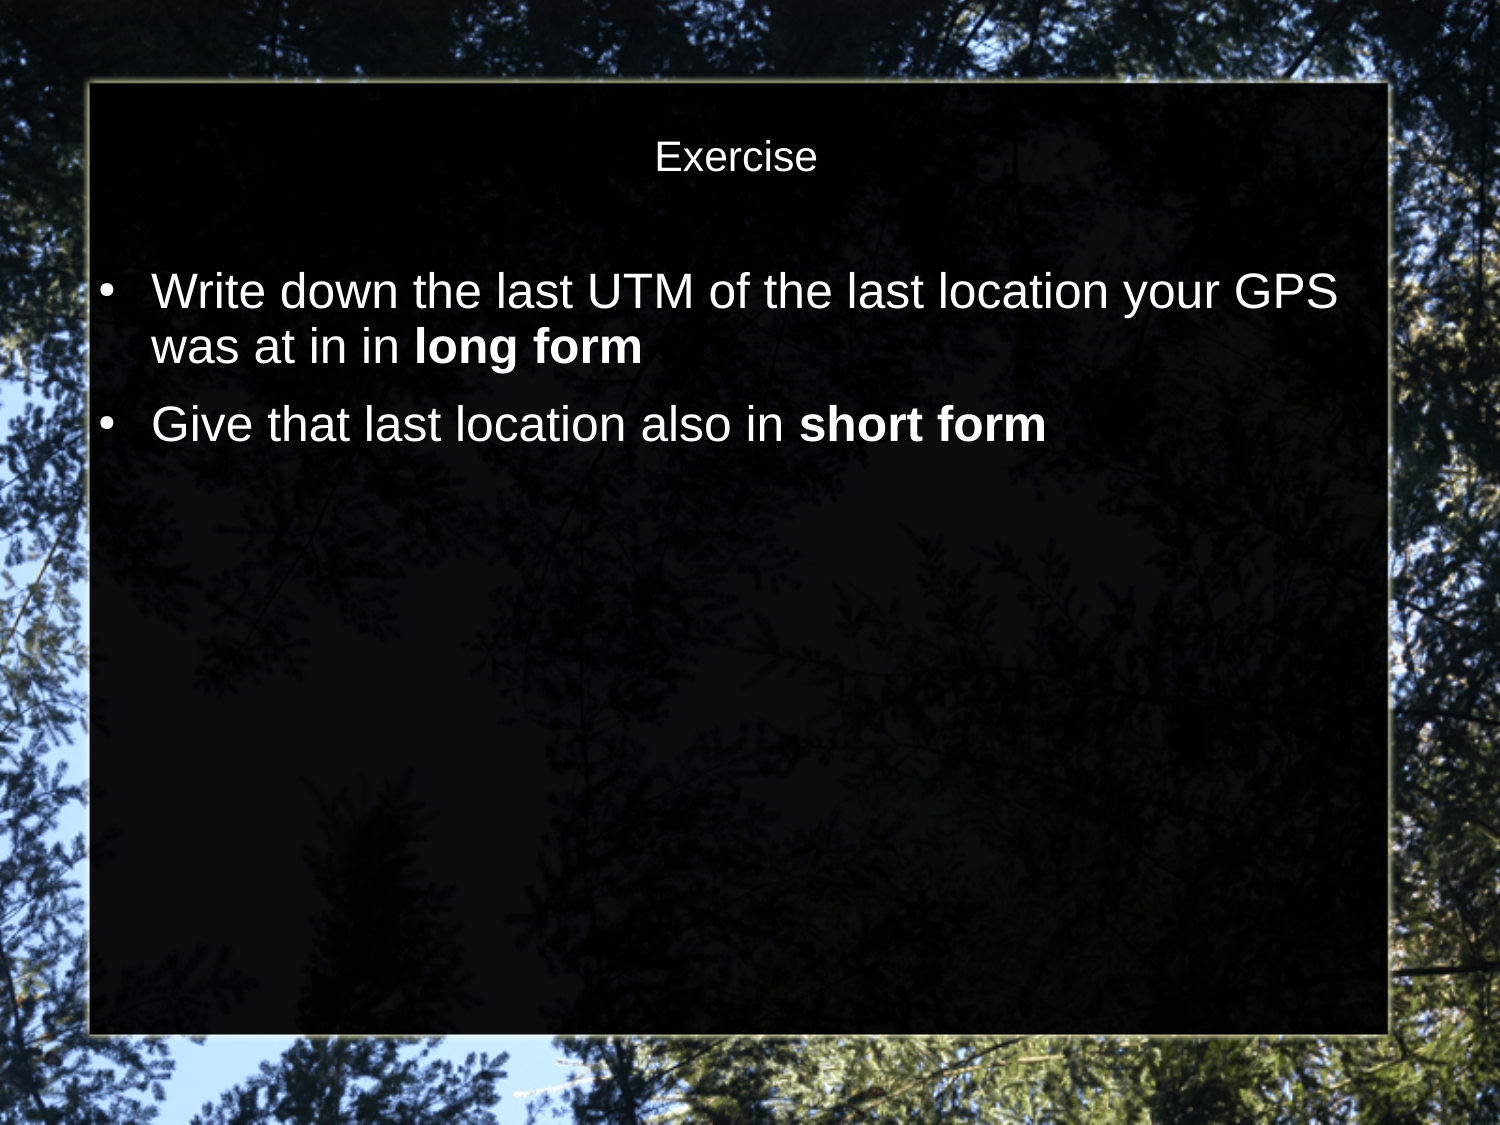

# Exercise
Write down the last UTM of the last location your GPS was at in in long form
Give that last location also in short form